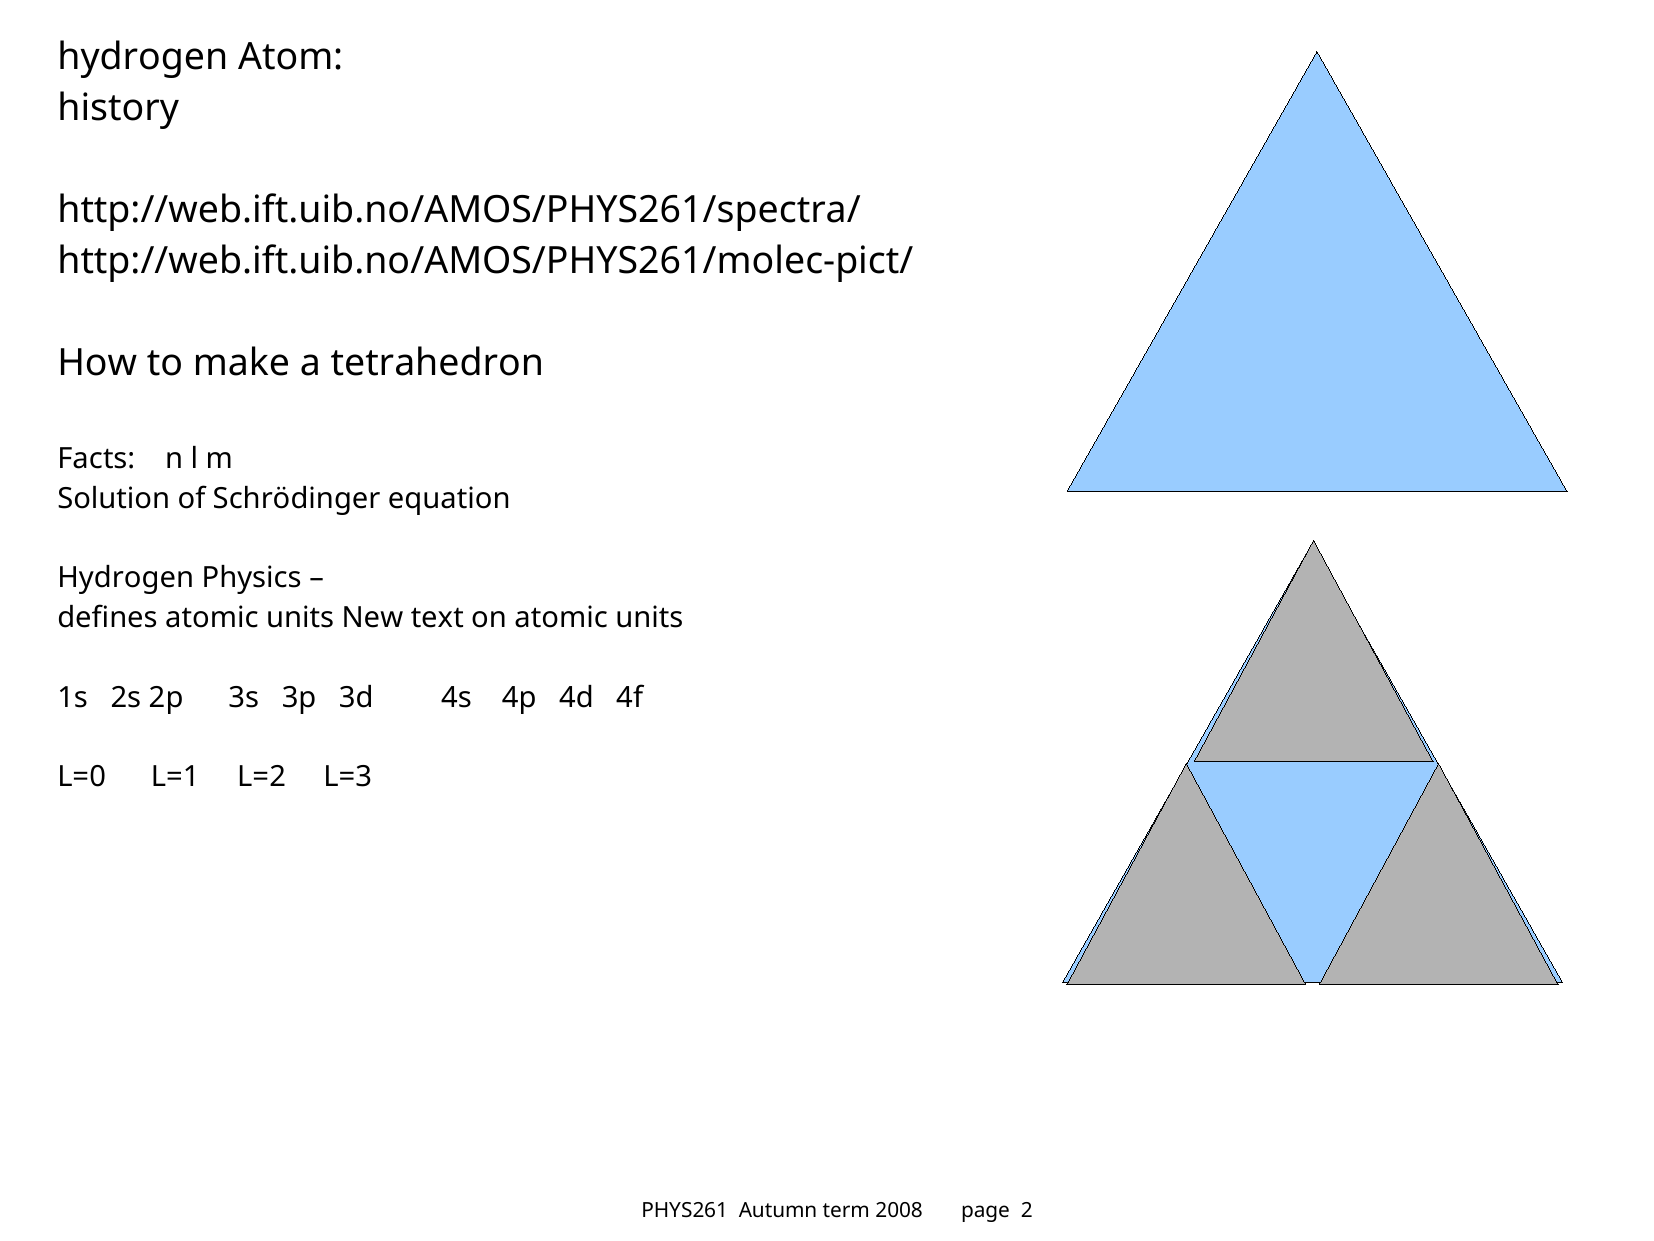

hydrogen Atom:
history
http://web.ift.uib.no/AMOS/PHYS261/spectra/
http://web.ift.uib.no/AMOS/PHYS261/molec-pict/
How to make a tetrahedron
Facts: n l m
Solution of Schrödinger equation
Hydrogen Physics –
defines atomic units New text on atomic units
1s 2s 2p 3s 3p 3d 4s 4p 4d 4f
L=0 L=1 L=2 L=3